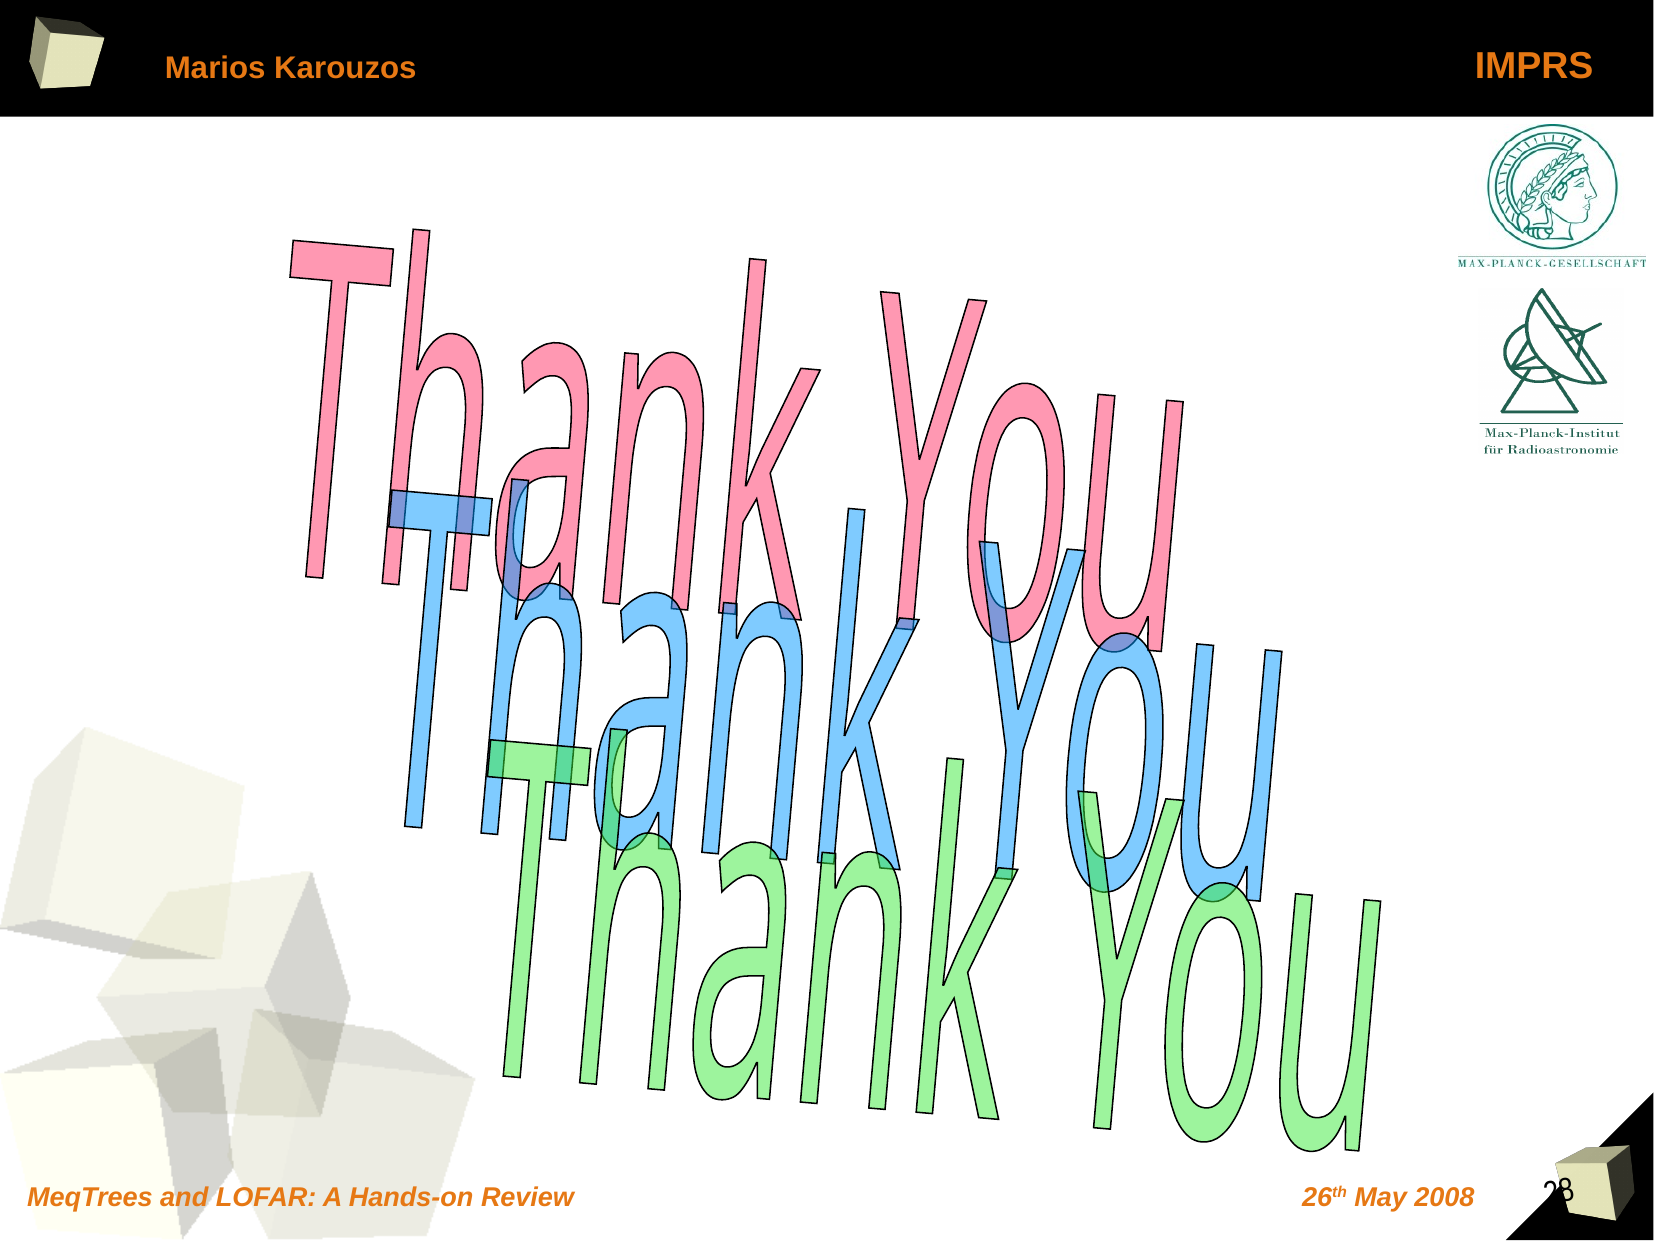

Marios Karouzos														 IMPRS
Thank You
Thank You
Thank You
MeqTrees and LOFAR: A Hands-on Review										26th May 2008